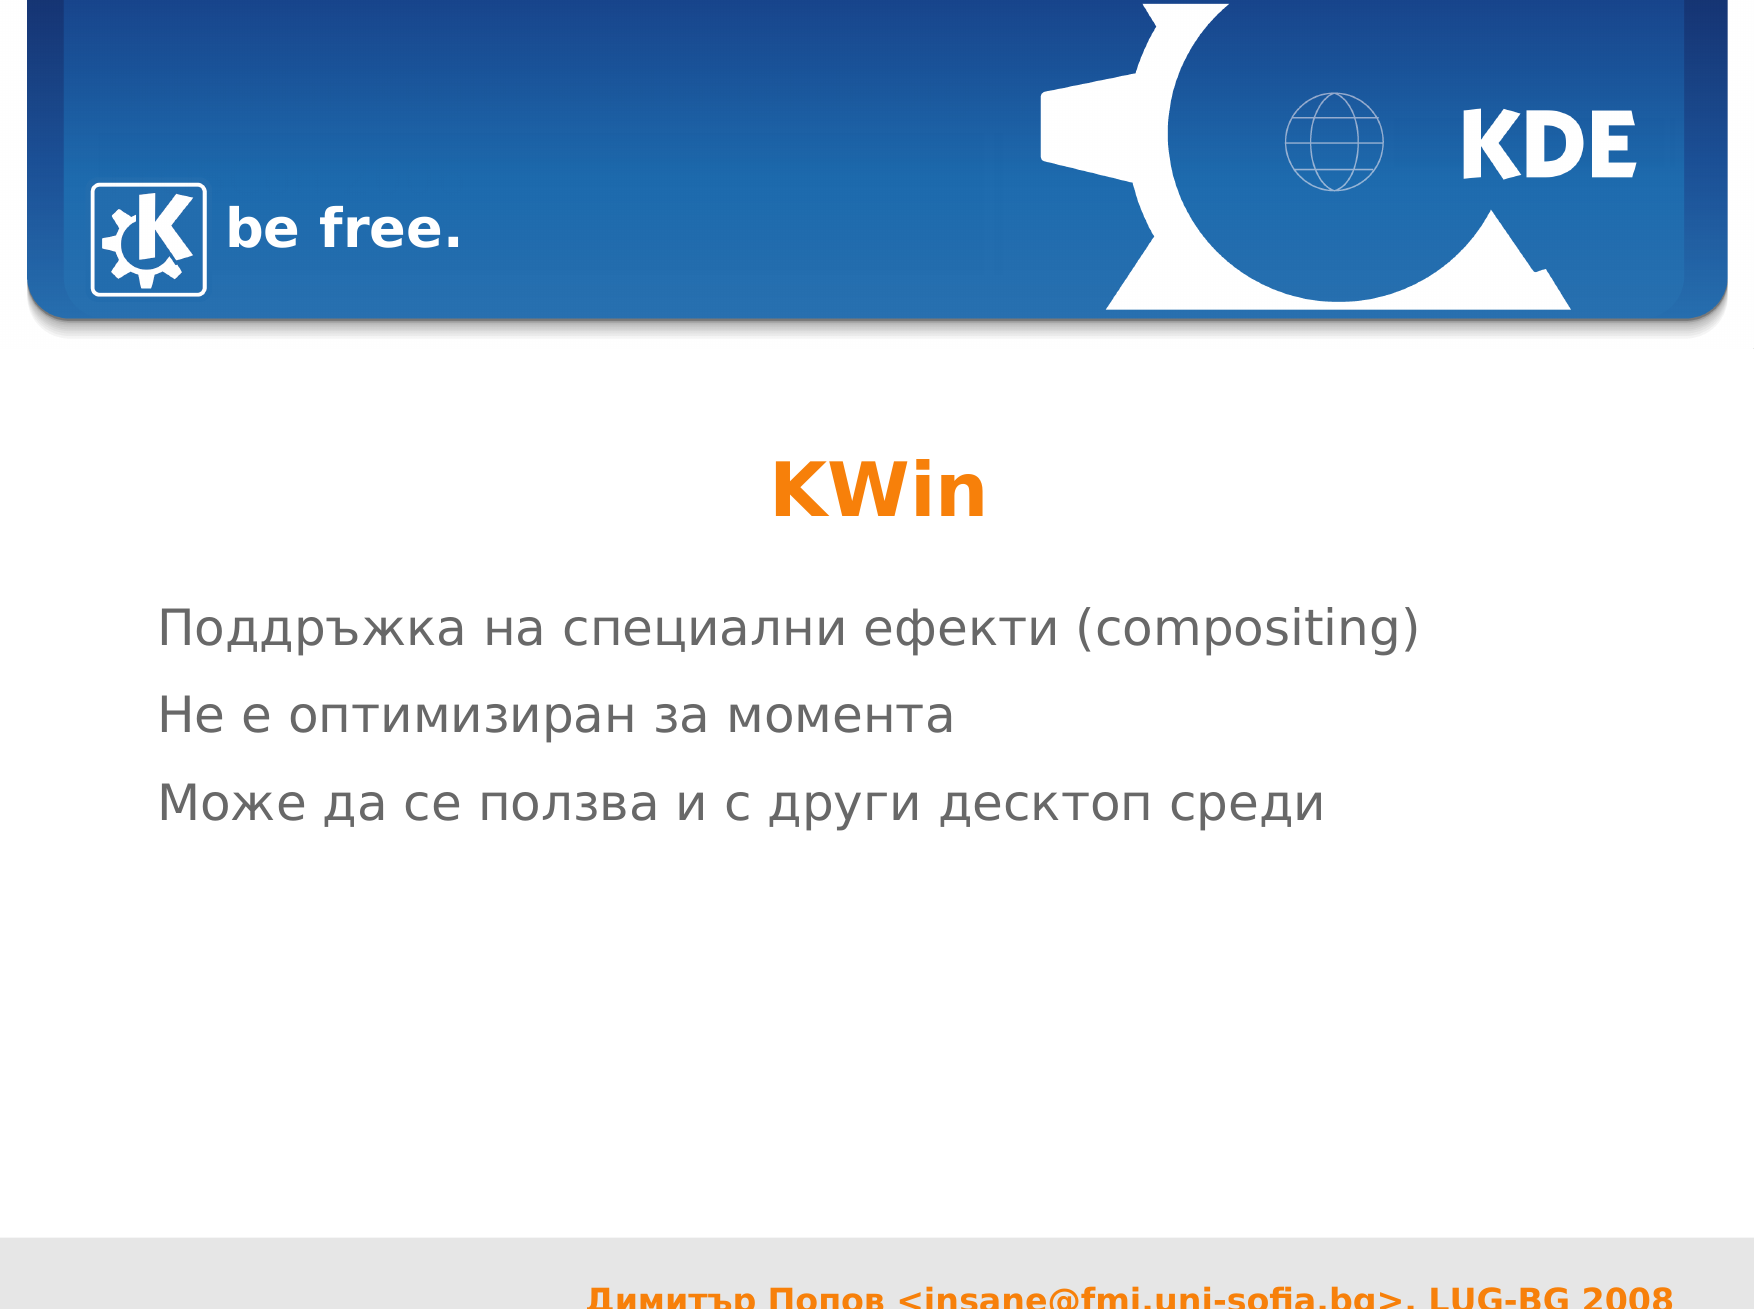

# be free.
KWin
Поддръжка на специални ефекти (compositing)
Не е оптимизиран за момента
Може да се ползва и с други десктоп среди